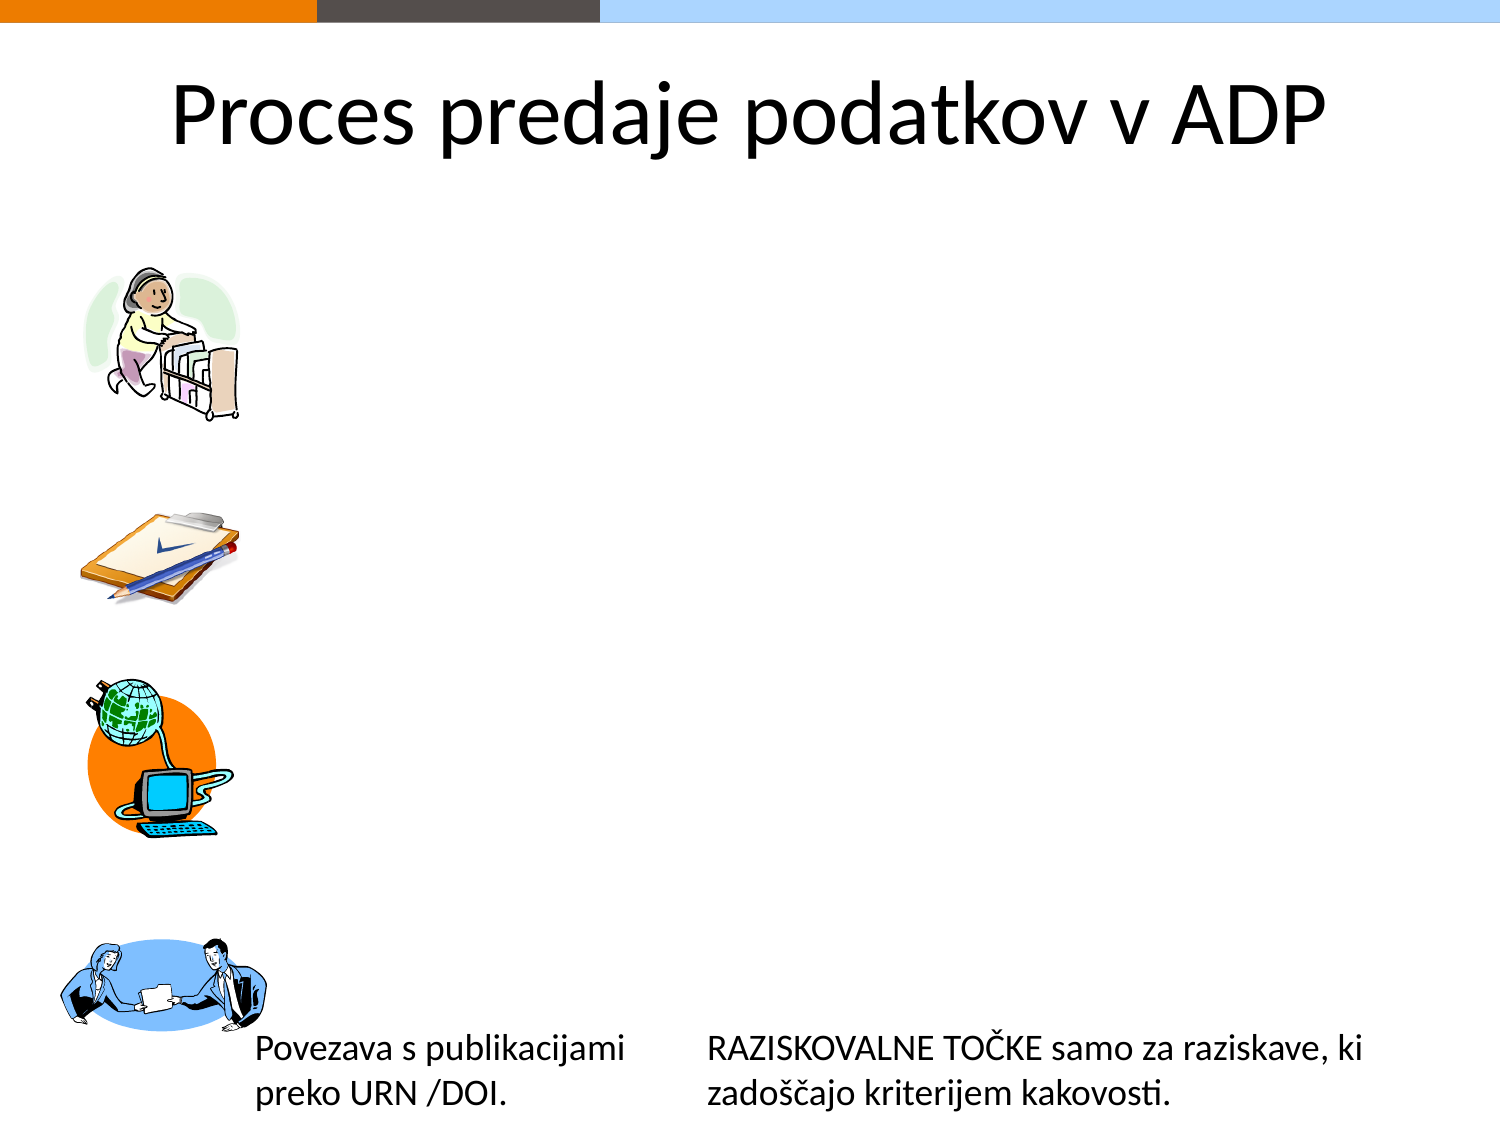

# Proces predaje podatkov v ADP
Ko je raziskava objavljena na spletu se lahko naredi vnos v sistem COBISS, ki ga opravi za raziskovalca zadolžen knjižničar.
Raziskavo objavimo na naši spletni strani, o čemer dajalca obvestimo po elektronski pošti.
Prejeto gradivo pregledamo in ga po potrebi preoblikujemo v za objavo primerno obliko ter pripravimo opis raziskave po mednarodnem standardu. Če se ob tem pojavi kakšno vprašanje ga skupaj rešimo.
Ko je opis pripravljen, ga v slovenski in angleški različici pošljemo v pregled dajalcu, ki opis avtorizira.
Povezava s publikacijami preko URN /DOI.
RAZISKOVALNE TOČKE samo za raziskave, ki zadoščajo kriterijem kakovosti.